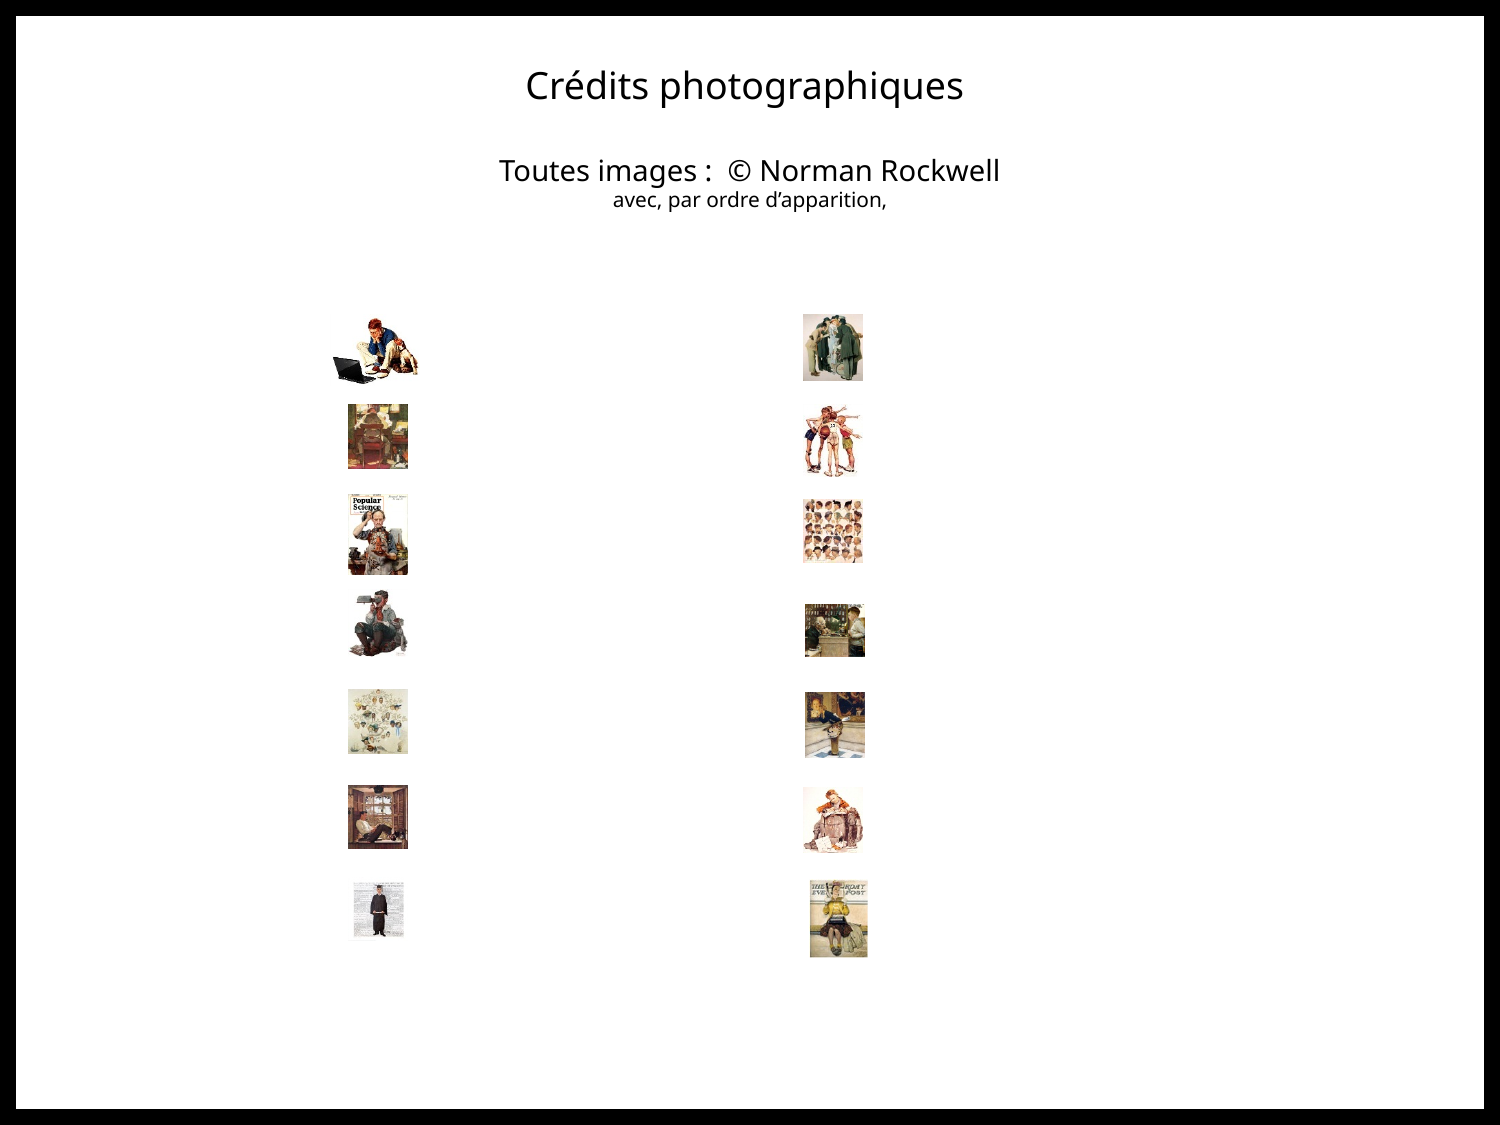

Crédits photographiques
Toutes images : © Norman Rockwell
avec, par ordre d’apparition,